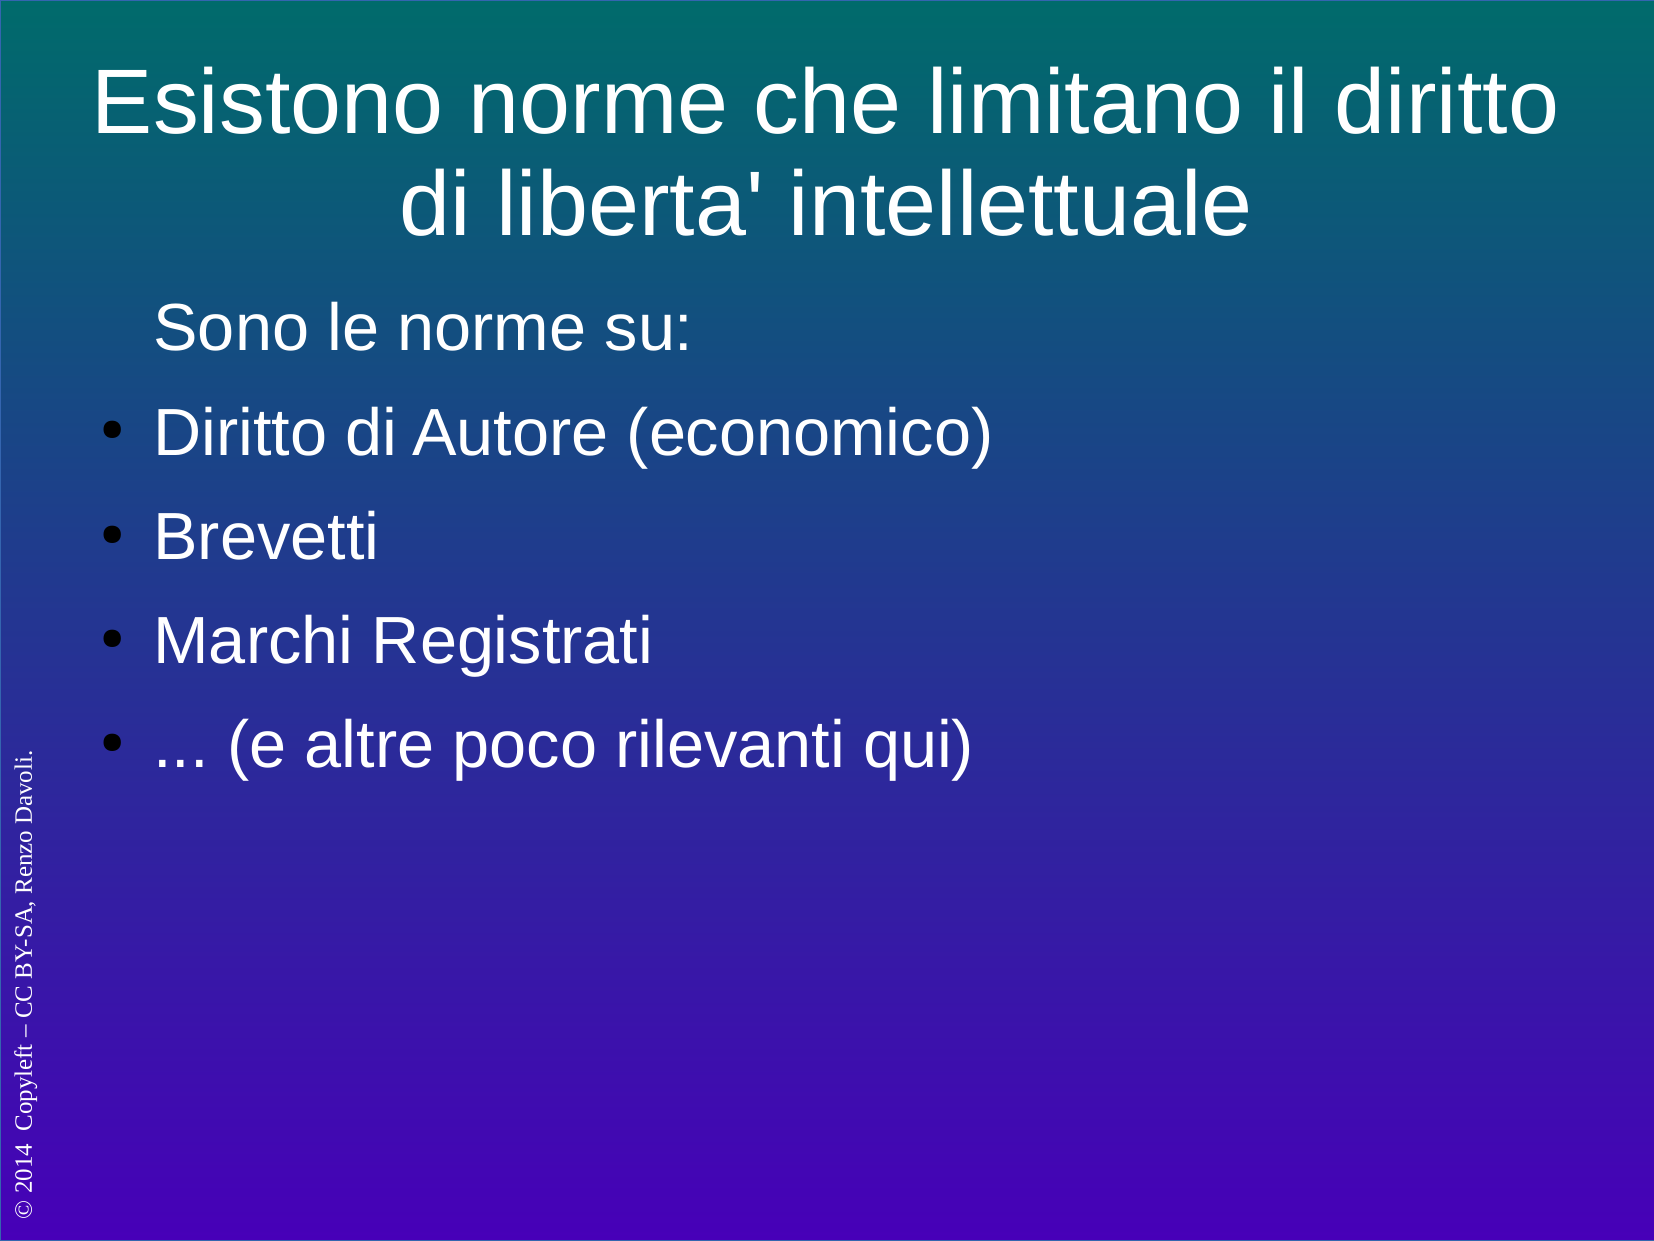

# Esistono norme che limitano il diritto di liberta' intellettuale
Sono le norme su:
Diritto di Autore (economico)
Brevetti
Marchi Registrati
... (e altre poco rilevanti qui)